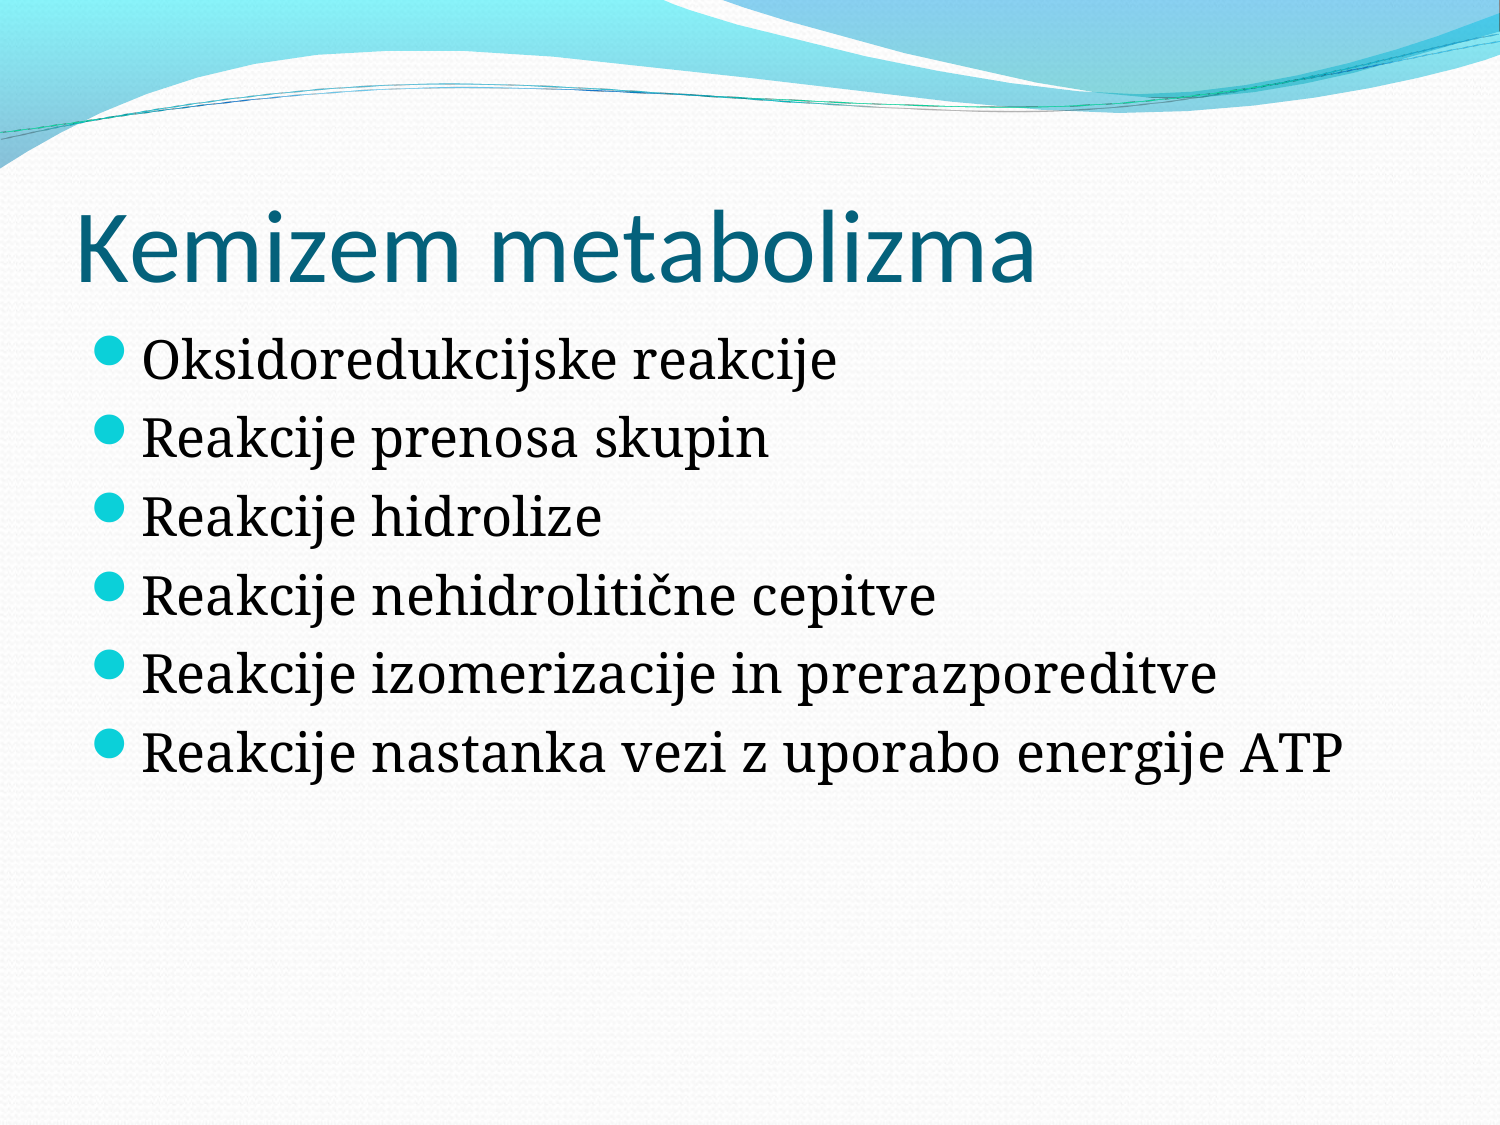

# Kemizem metabolizma
Oksidoredukcijske reakcije
Reakcije prenosa skupin
Reakcije hidrolize
Reakcije nehidrolitične cepitve
Reakcije izomerizacije in prerazporeditve
Reakcije nastanka vezi z uporabo energije ATP